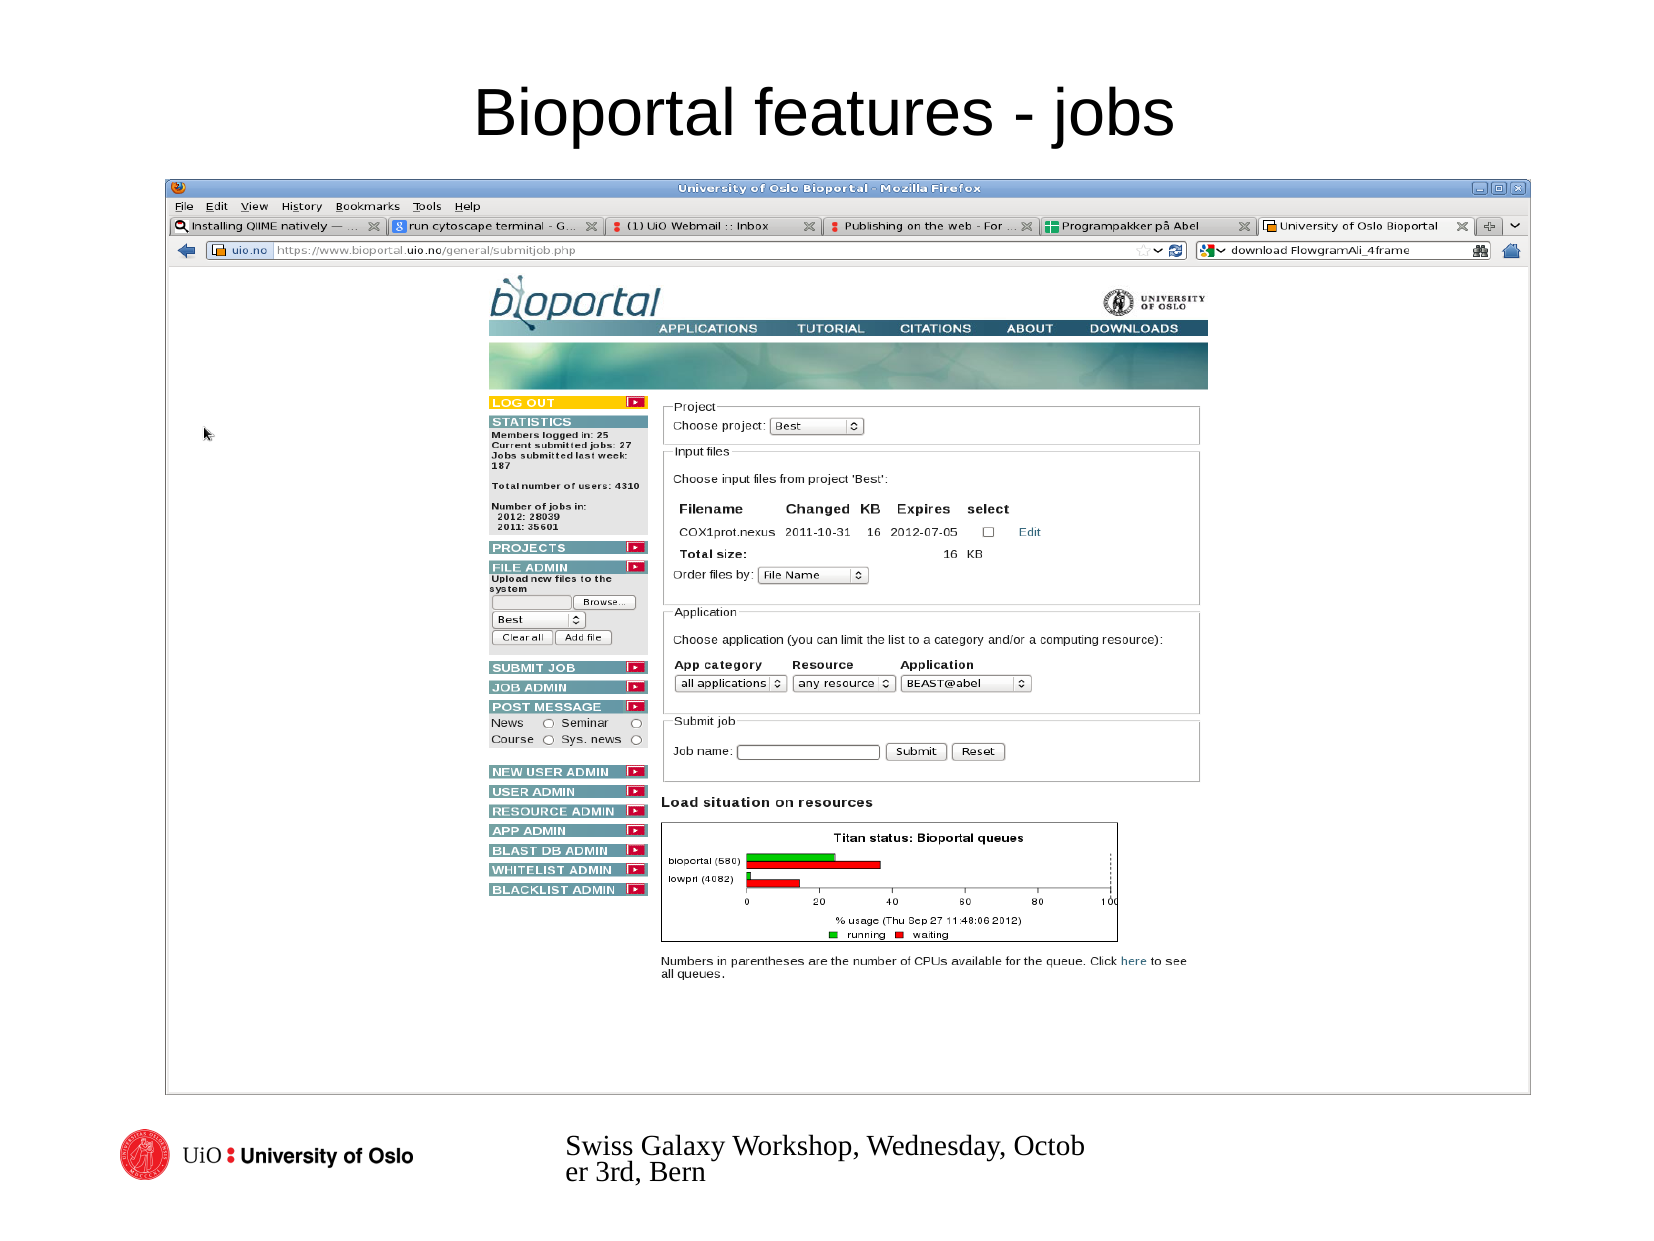

# Bioportal features - jobs
Swiss Galaxy Workshop, Wednesday, October 3rd, Bern